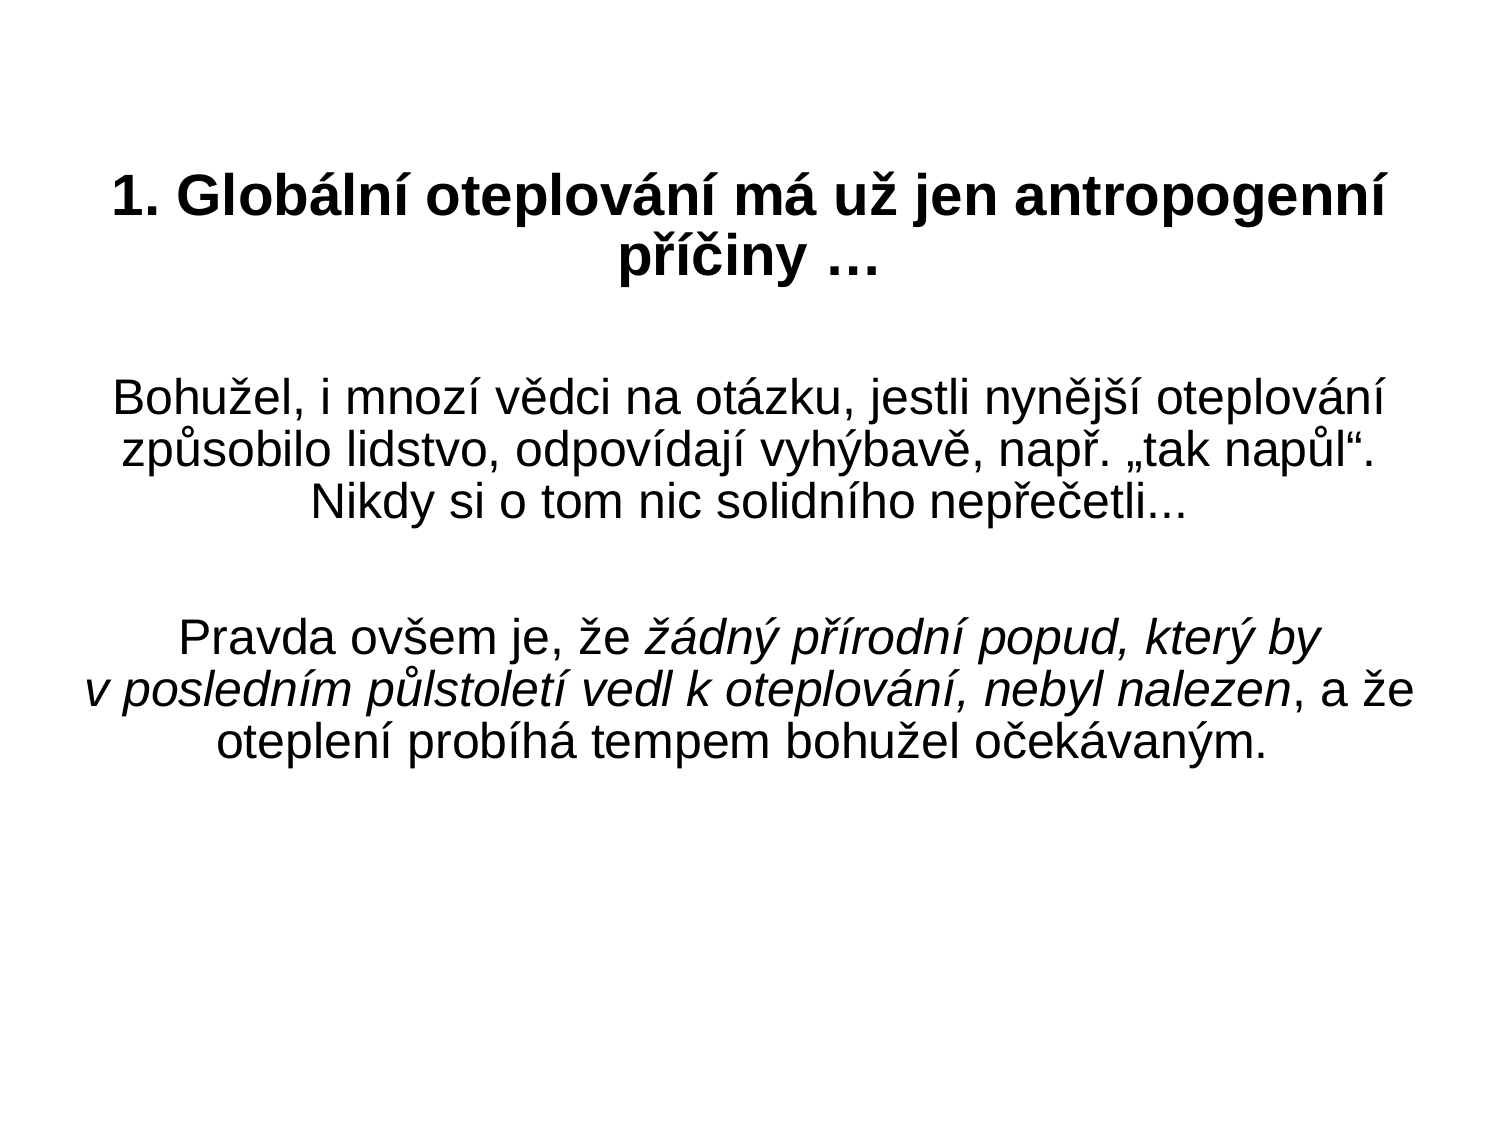

# 1. Globální oteplování má už jen antropogenní příčiny …
Bohužel, i mnozí vědci na otázku, jestli nynější oteplování způsobilo lidstvo, odpovídají vyhýbavě, např. „tak napůl“. Nikdy si o tom nic solidního nepřečetli...
Pravda ovšem je, že žádný přírodní popud, který by v posledním půlstoletí vedl k oteplování, nebyl nalezen, a že oteplení probíhá tempem bohužel očekávaným.